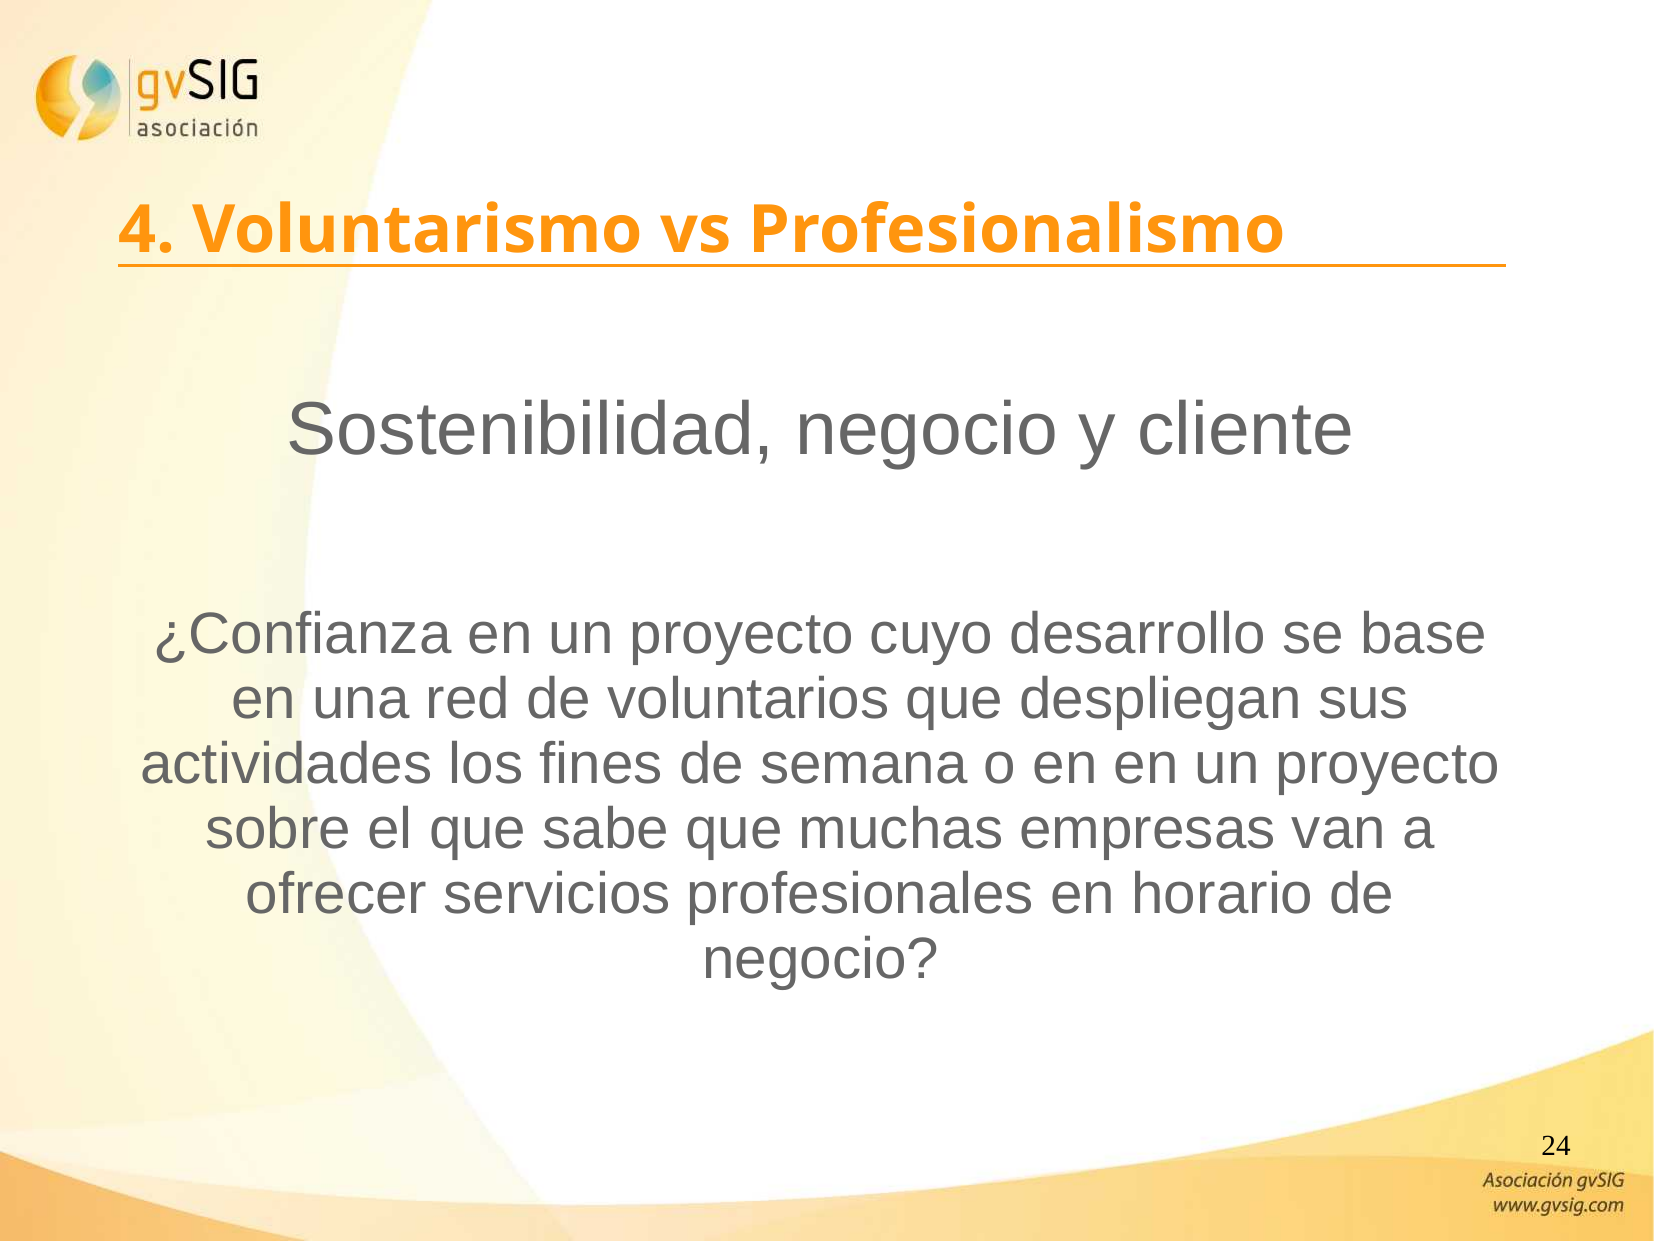

# 4. Voluntarismo vs Profesionalismo
Sostenibilidad, negocio y cliente
¿Confianza en un proyecto cuyo desarrollo se base en una red de voluntarios que despliegan sus actividades los fines de semana o en en un proyecto sobre el que sabe que muchas empresas van a ofrecer servicios profesionales en horario de negocio?
24